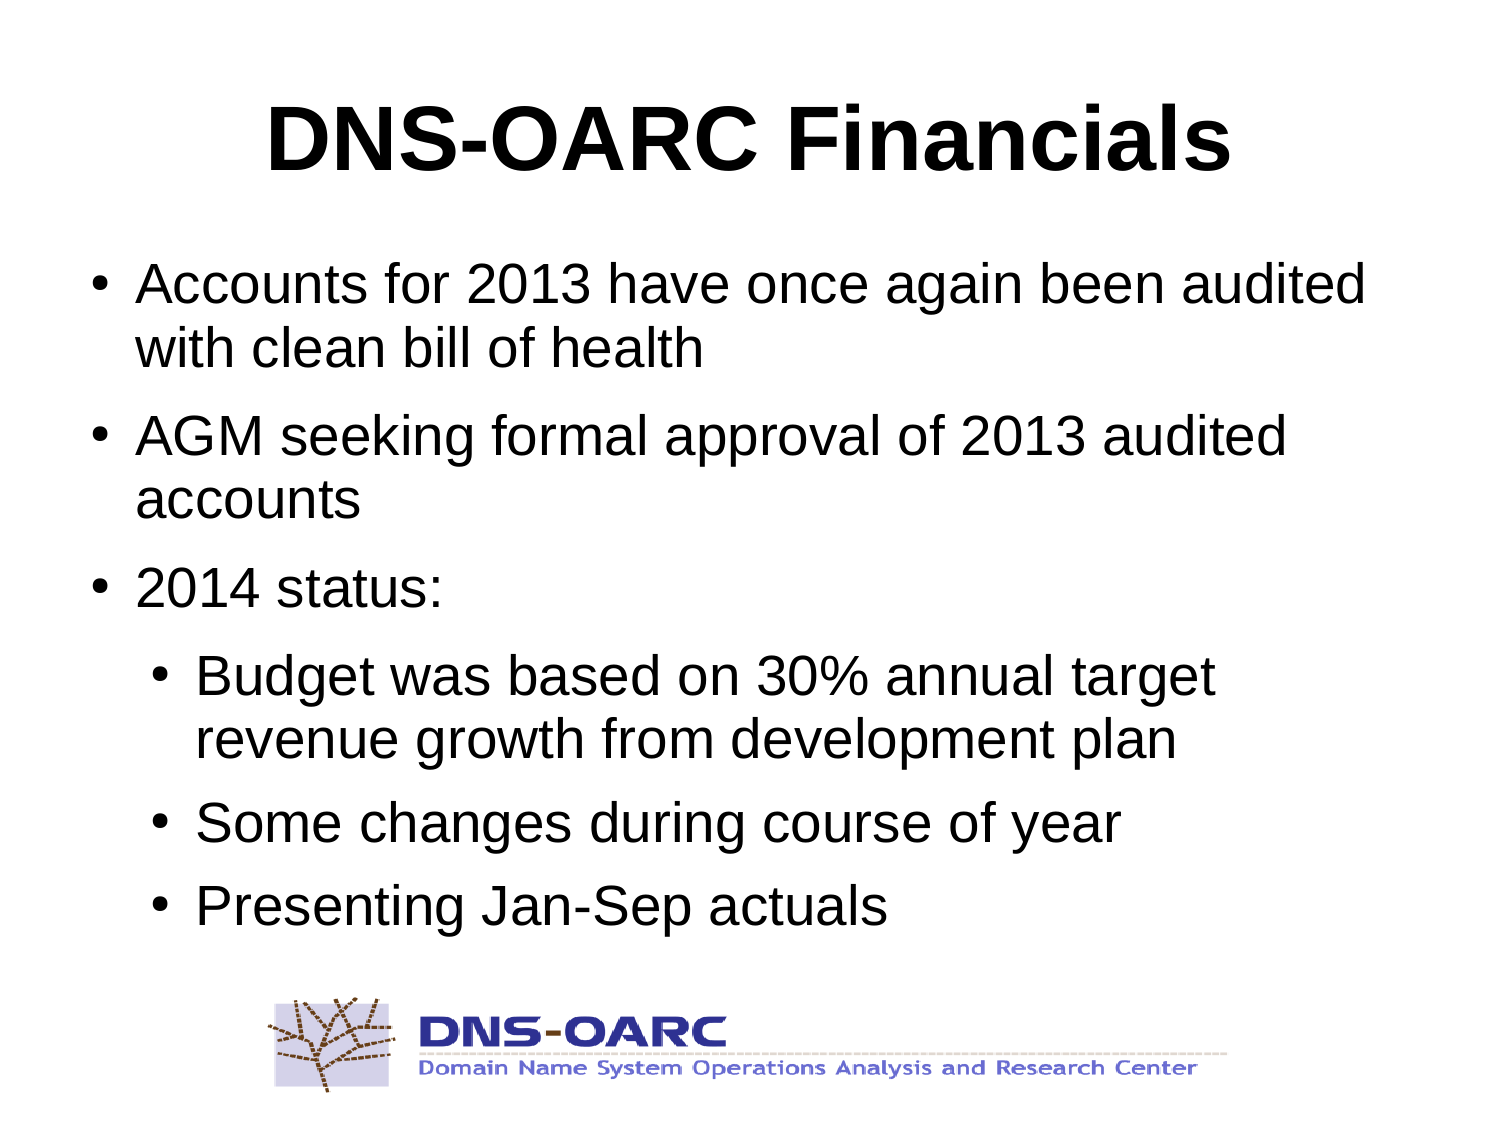

# DNS-OARC Financials
Accounts for 2013 have once again been audited with clean bill of health
AGM seeking formal approval of 2013 audited accounts
2014 status:
Budget was based on 30% annual target revenue growth from development plan
Some changes during course of year
Presenting Jan-Sep actuals